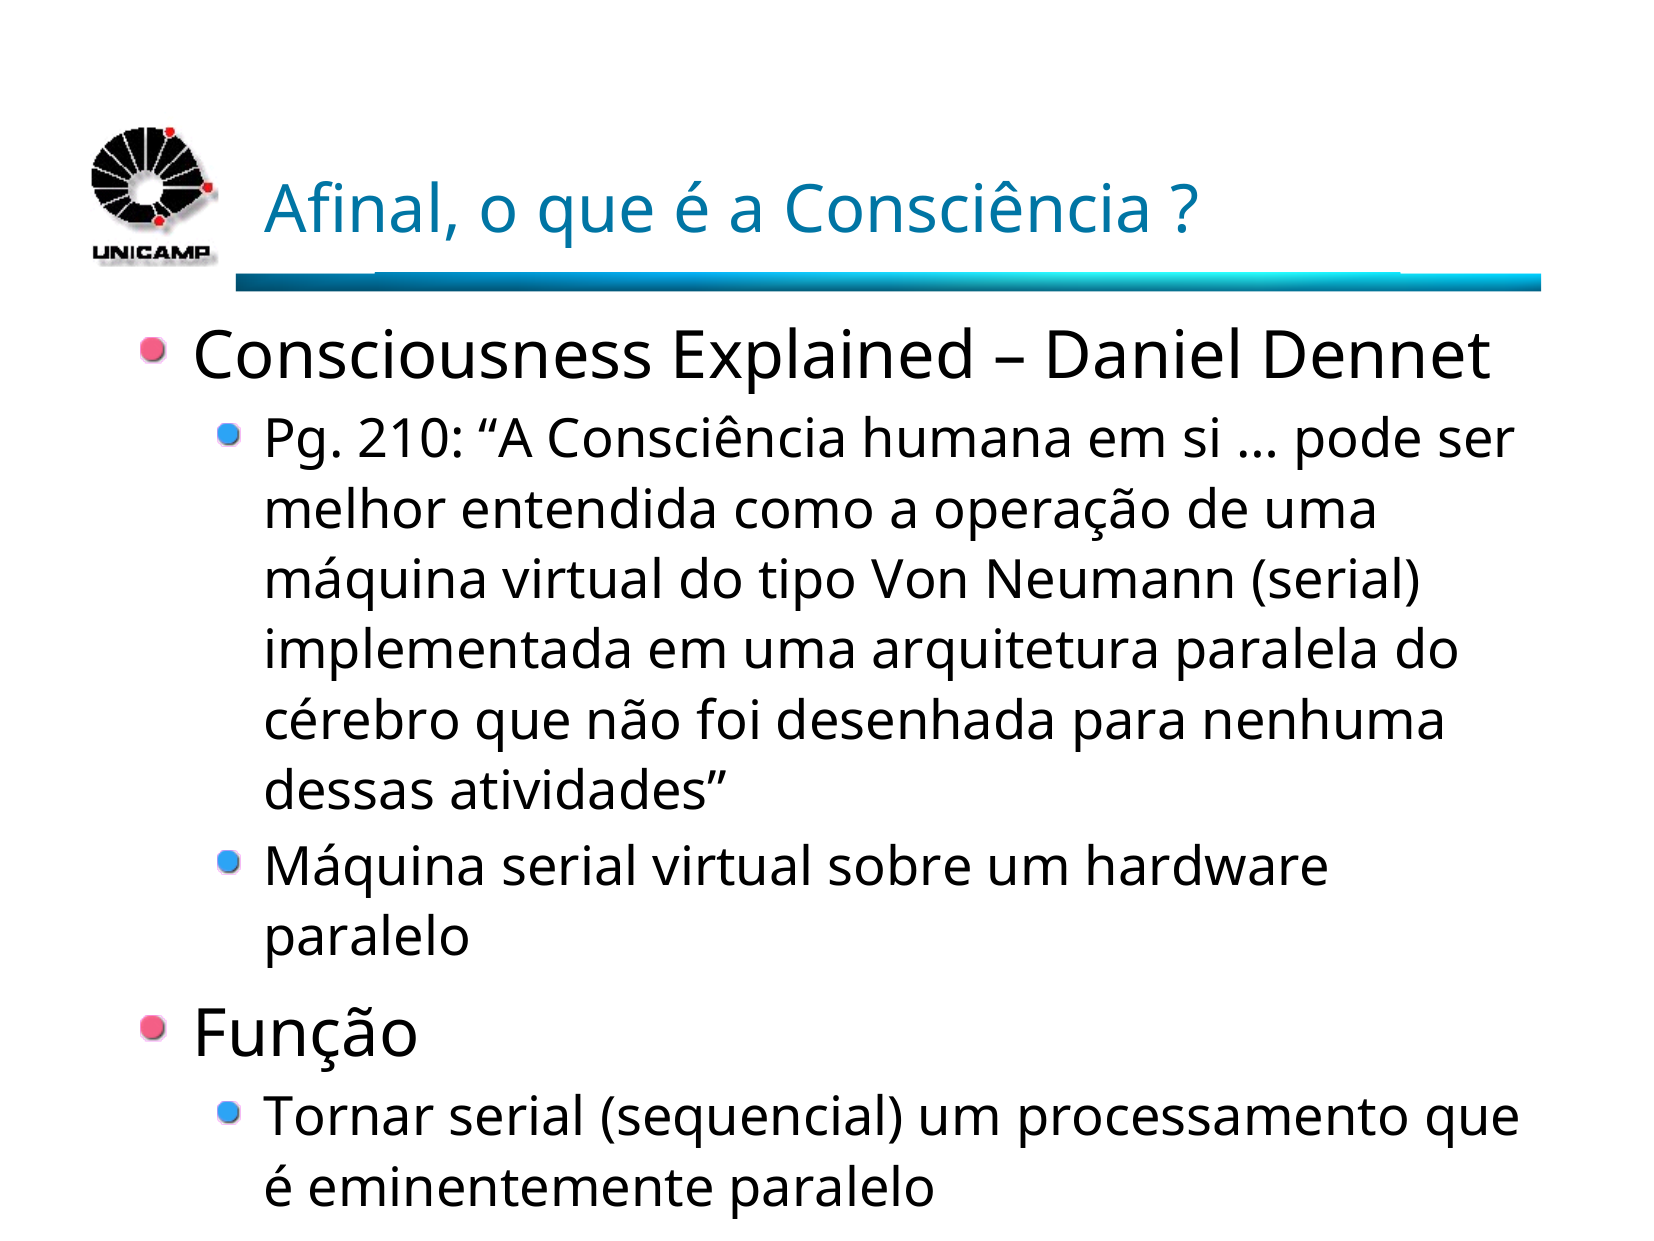

# Afinal, o que é a Consciência ?
Consciousness Explained – Daniel Dennet
Pg. 210: “A Consciência humana em si … pode ser melhor entendida como a operação de uma máquina virtual do tipo Von Neumann (serial) implementada em uma arquitetura paralela do cérebro que não foi desenhada para nenhuma dessas atividades”
Máquina serial virtual sobre um hardware paralelo
Função
Tornar serial (sequencial) um processamento que é eminentemente paralelo